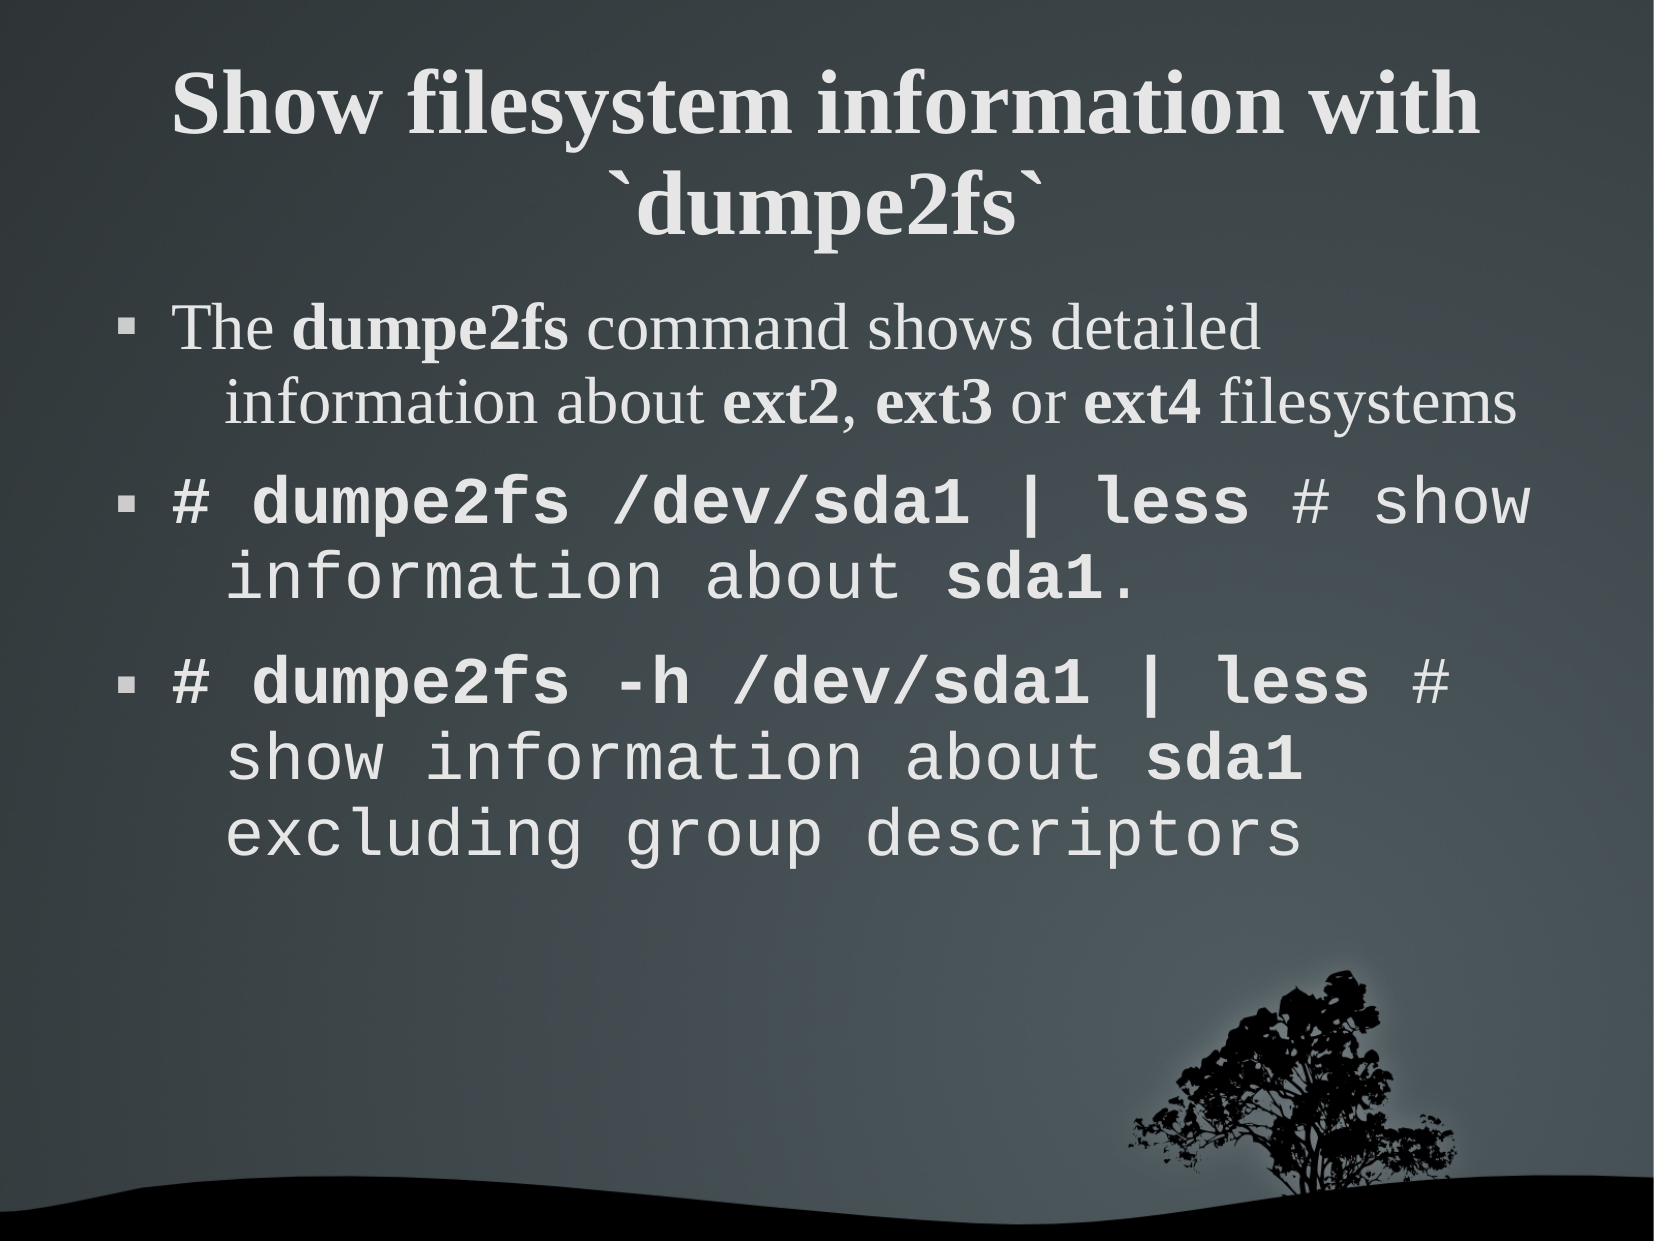

# Show filesystem information with `dumpe2fs`
The dumpe2fs command shows detailed information about ext2, ext3 or ext4 filesystems
# dumpe2fs /dev/sda1 | less # show information about sda1.
# dumpe2fs -h /dev/sda1 | less # show information about sda1 excluding group descriptors